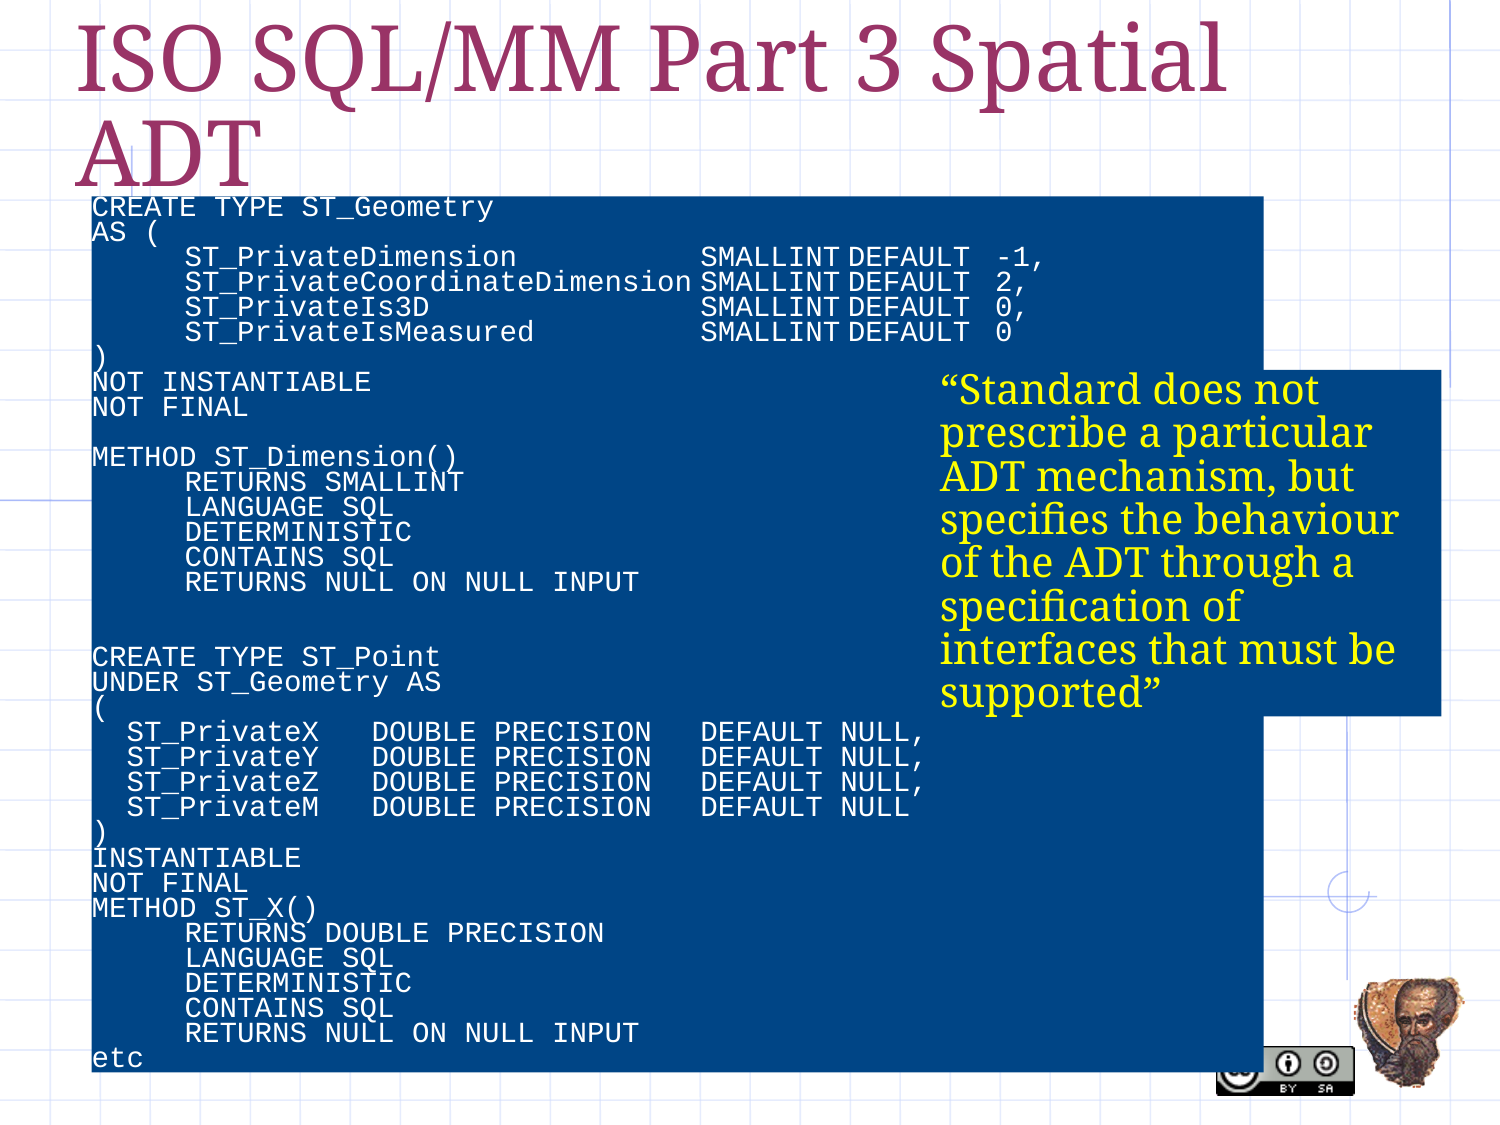

ISO SQL/MM Part 3 Spatial ADT
# CREATE TYPE ST_Geometry AS ( ST_PrivateDimension			SMALLINT	DEFAULT	-1, ST_PrivateCoordinateDimension	SMALLINT	DEFAULT	2, ST_PrivateIs3D				SMALLINT	DEFAULT	0, ST_PrivateIsMeasured			SMALLINT	DEFAULT	0 ) NOT INSTANTIABLE NOT FINAL METHOD ST_Dimension() RETURNS SMALLINT LANGUAGE SQL DETERMINISTIC CONTAINS SQL RETURNS NULL ON NULL INPUT
CREATE TYPE ST_Point
UNDER ST_Geometry AS
(
 ST_PrivateX DOUBLE PRECISION	DEFAULT NULL,
 ST_PrivateY DOUBLE PRECISION	DEFAULT NULL,
 ST_PrivateZ DOUBLE PRECISION	DEFAULT NULL,
 ST_PrivateM DOUBLE PRECISION	DEFAULT NULL
)
INSTANTIABLE
NOT FINAL
METHOD ST_X()
		RETURNS DOUBLE PRECISION
		LANGUAGE SQL
		DETERMINISTIC
		CONTAINS SQL
		RETURNS NULL ON NULL INPUT
etc
“Standard does not prescribe a particular ADT mechanism, but specifies the behaviour of the ADT through a specification of interfaces that must be supported”